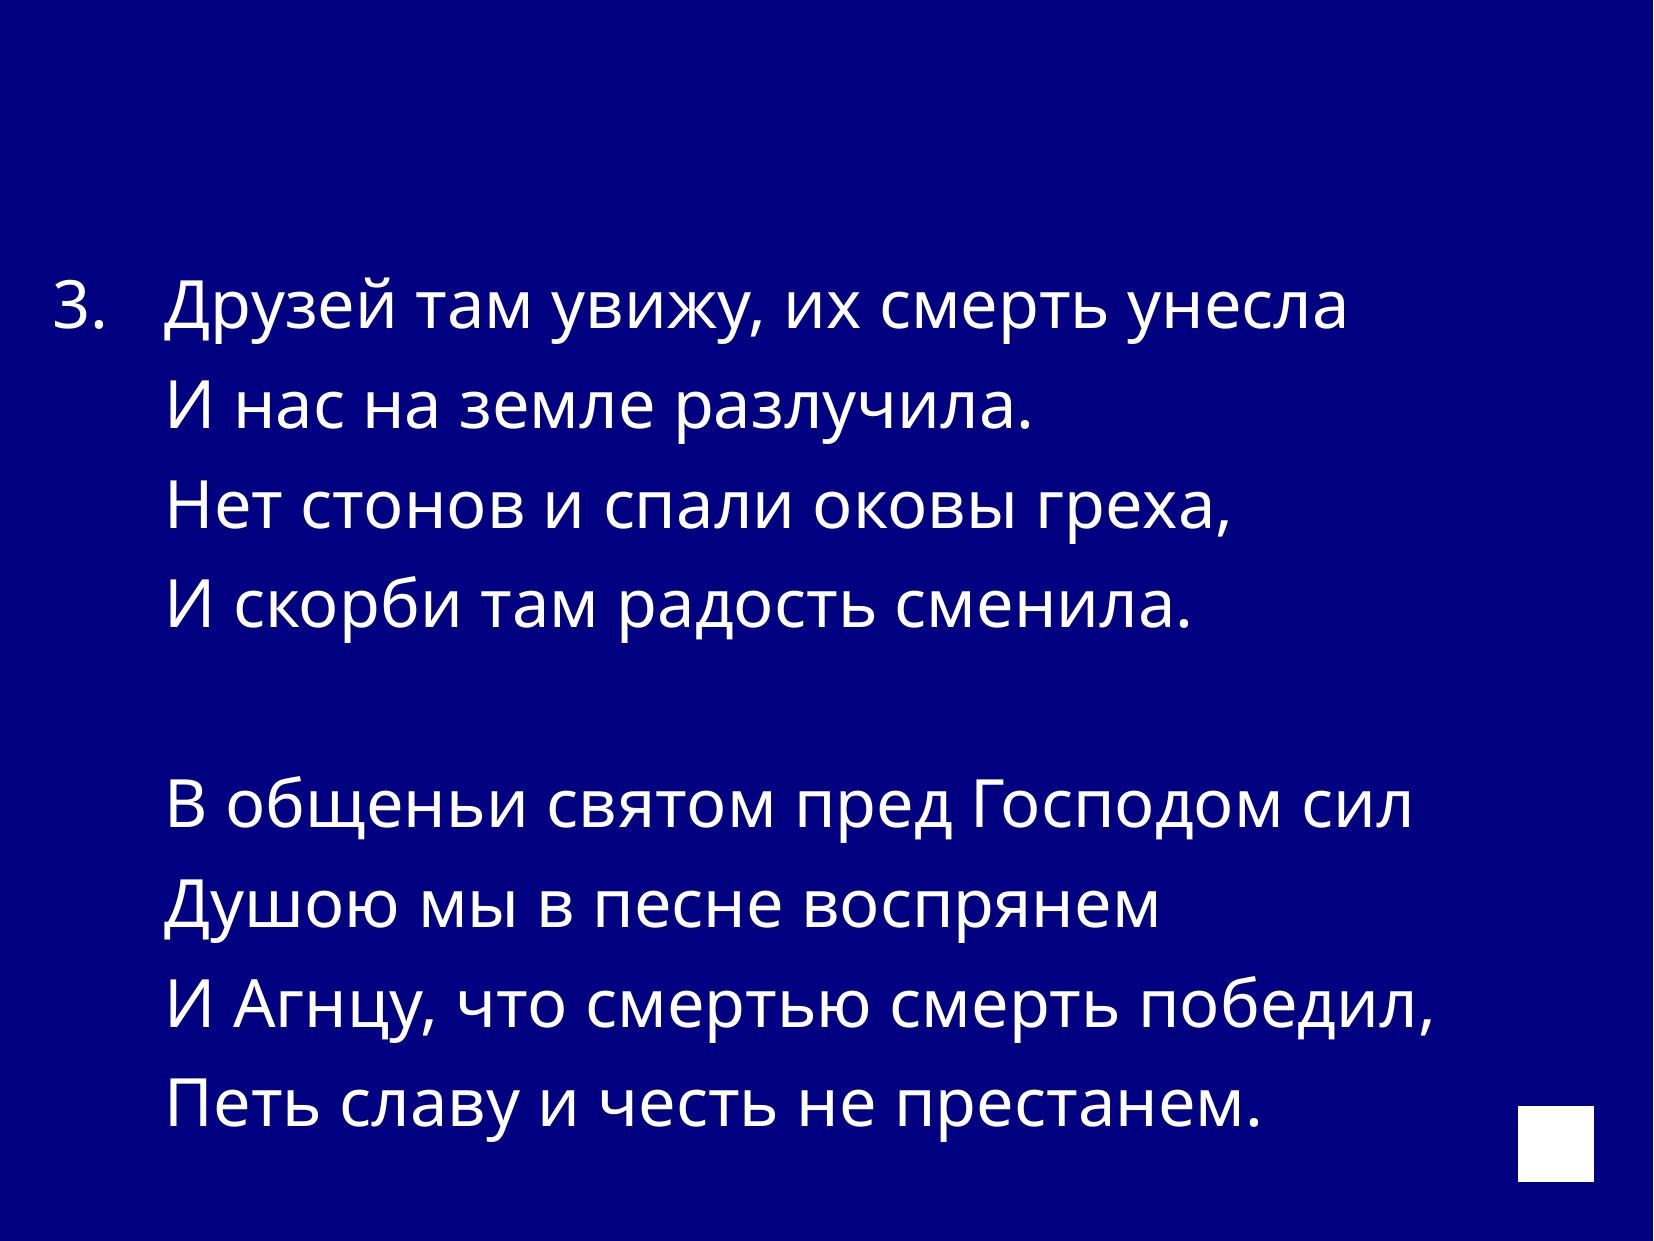

3.	Друзей там увижу, их смерть унесла
	И нас на земле разлучила.
	Нет стонов и спали оковы греха,
	И скорби там радость сменила.
	В общеньи святом пред Господом сил
	Душою мы в песне воспрянем
	И Агнцу, что смертью смерть победил,
	Петь славу и честь не престанем.